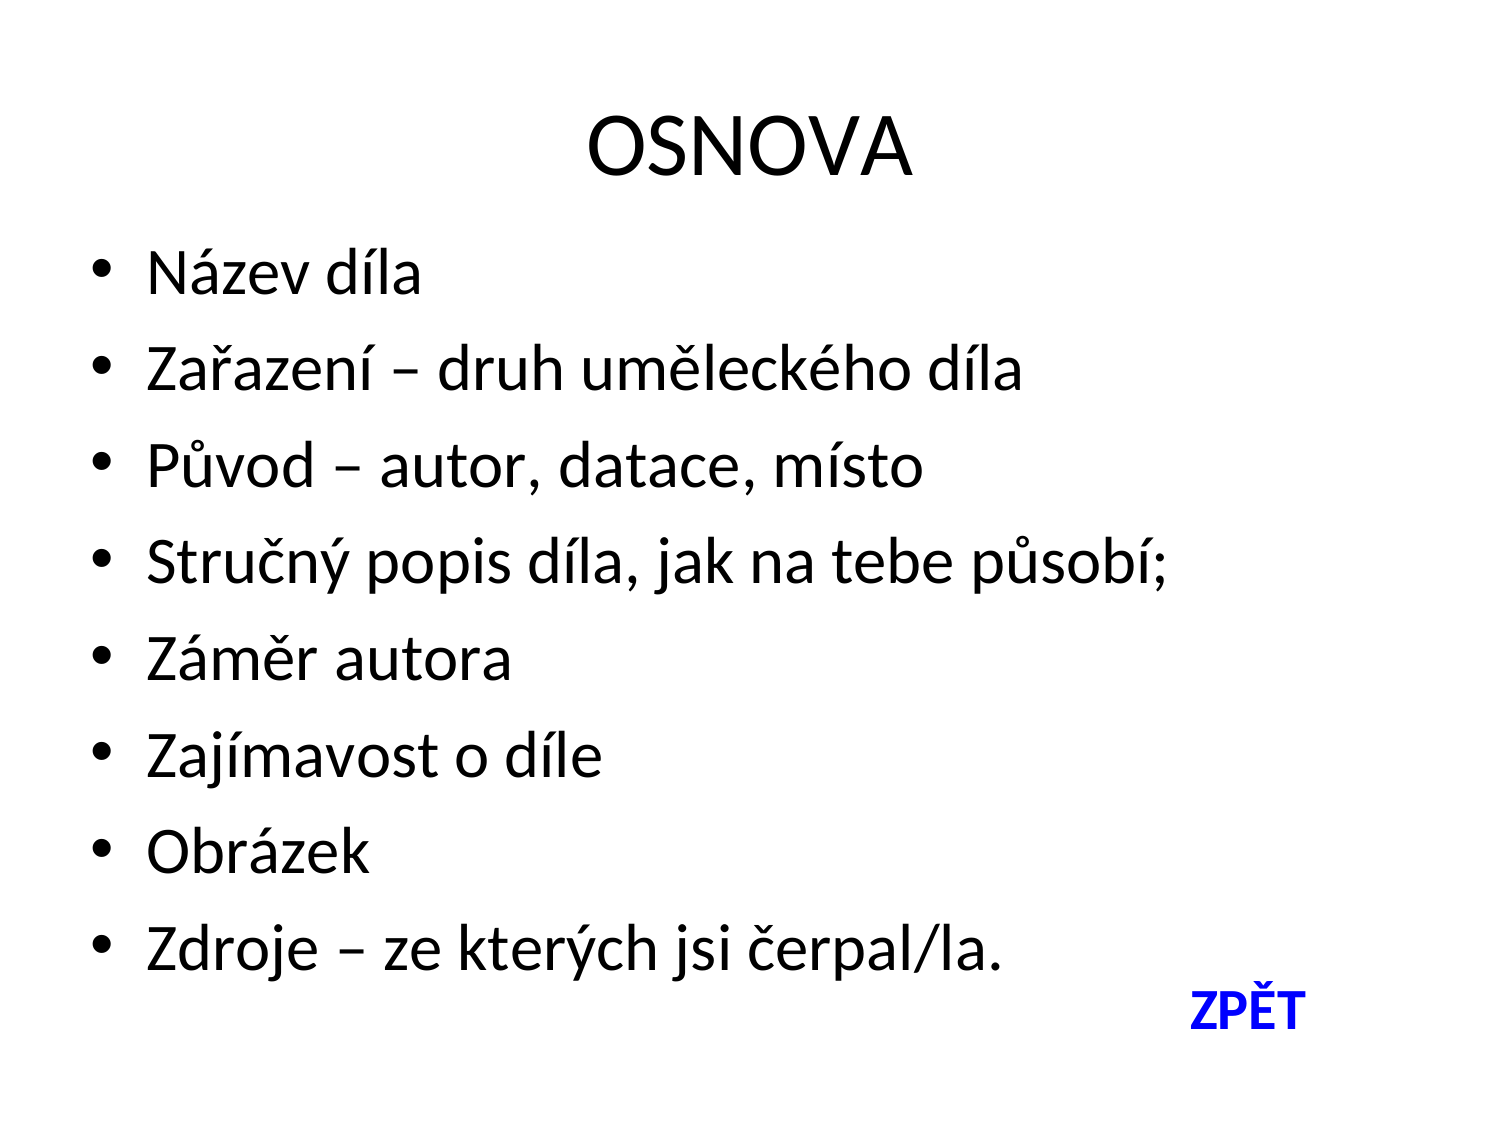

# OSNOVA
Název díla
Zařazení – druh uměleckého díla
Původ – autor, datace, místo
Stručný popis díla, jak na tebe působí;
Záměr autora
Zajímavost o díle
Obrázek
Zdroje – ze kterých jsi čerpal/la.
ZPĚT